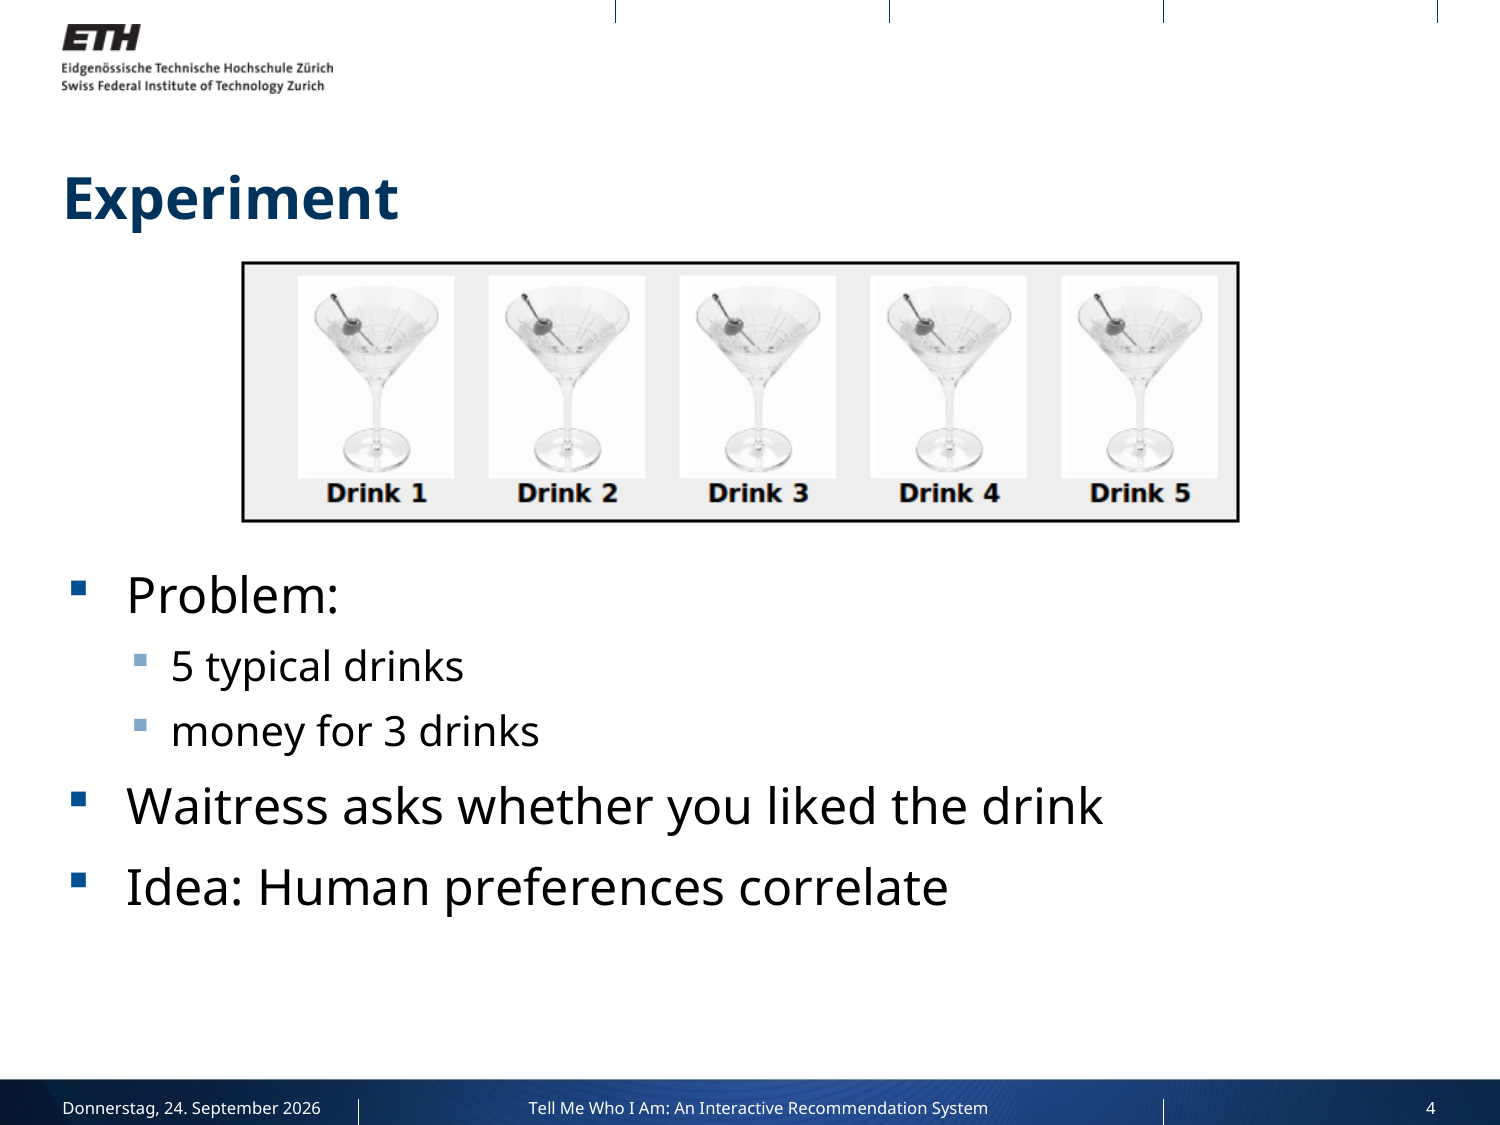

# Experiment
Problem:
5 typical drinks
money for 3 drinks
Waitress asks whether you liked the drink
Idea: Human preferences correlate
4